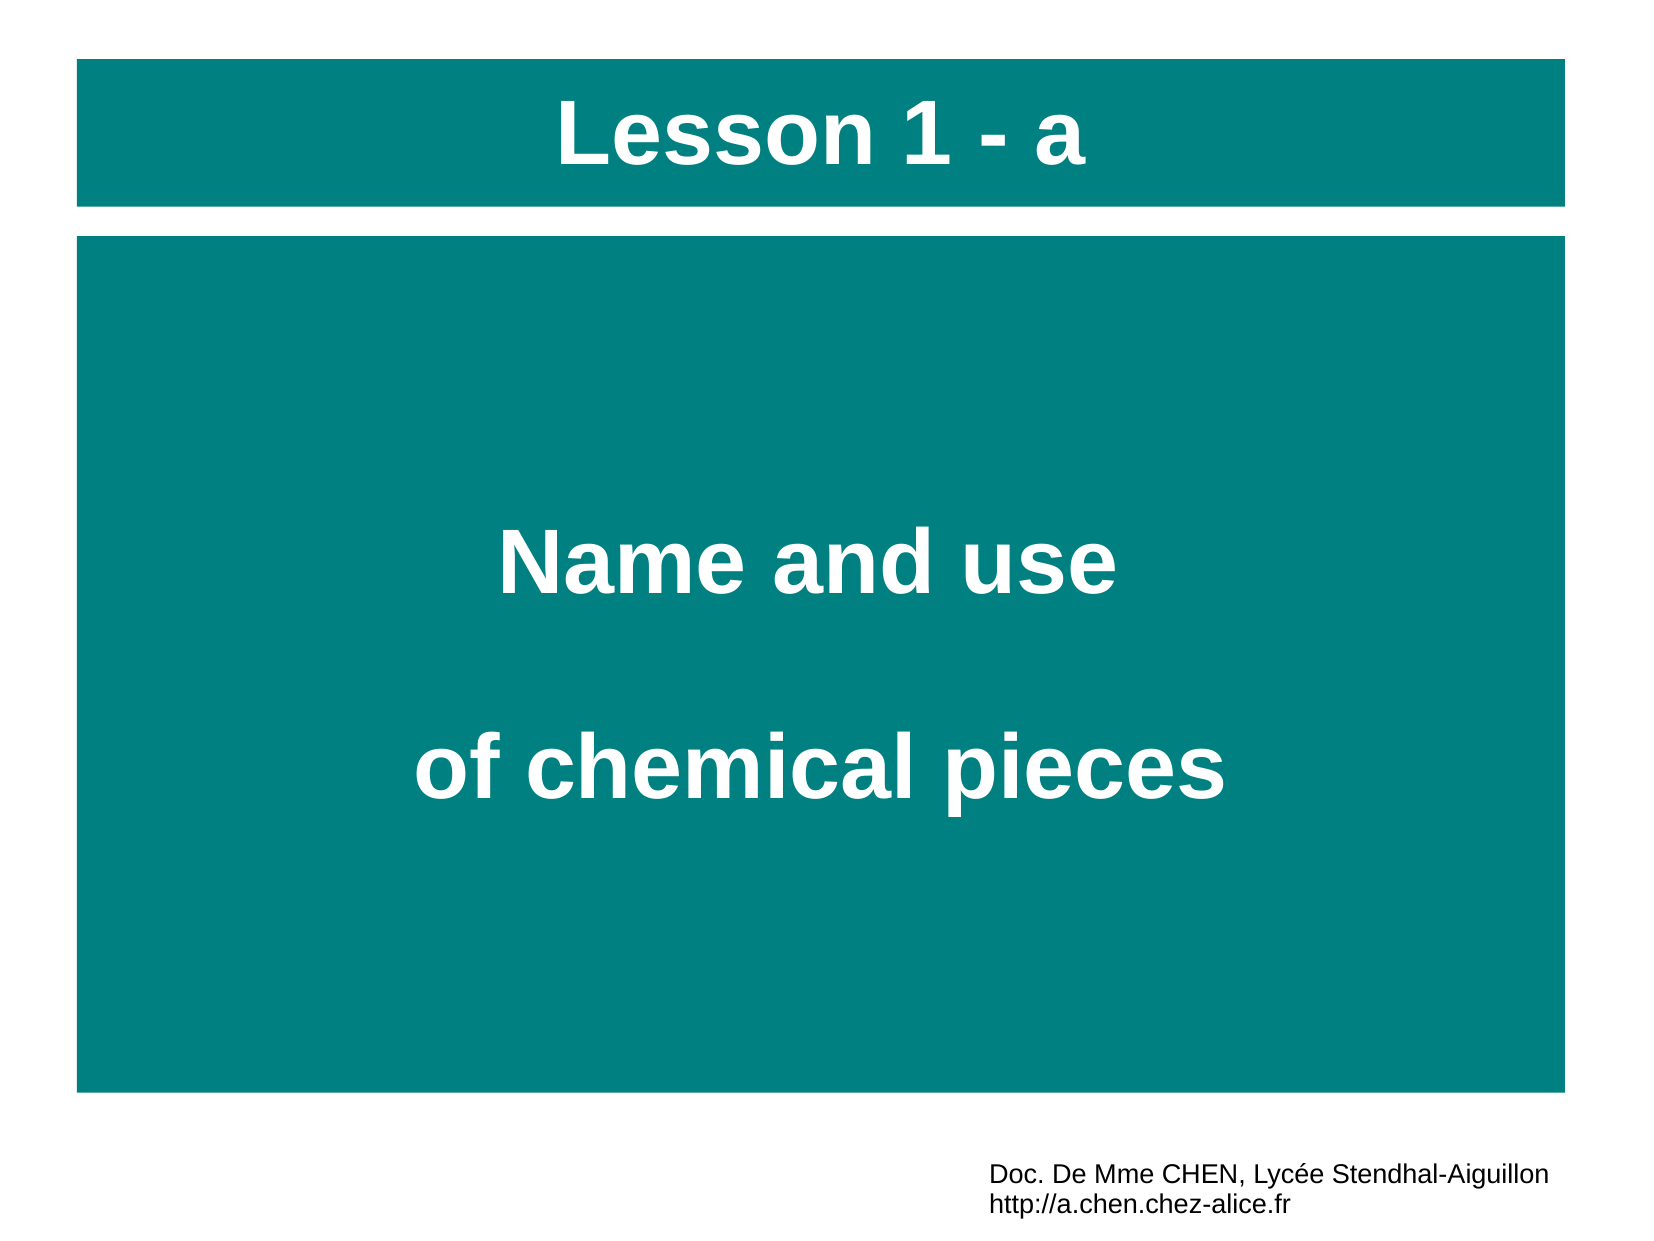

Lesson 1 - a
# Name and use of chemical pieces
Doc. De Mme CHEN, Lycée Stendhal-Aiguillon
http://a.chen.chez-alice.fr